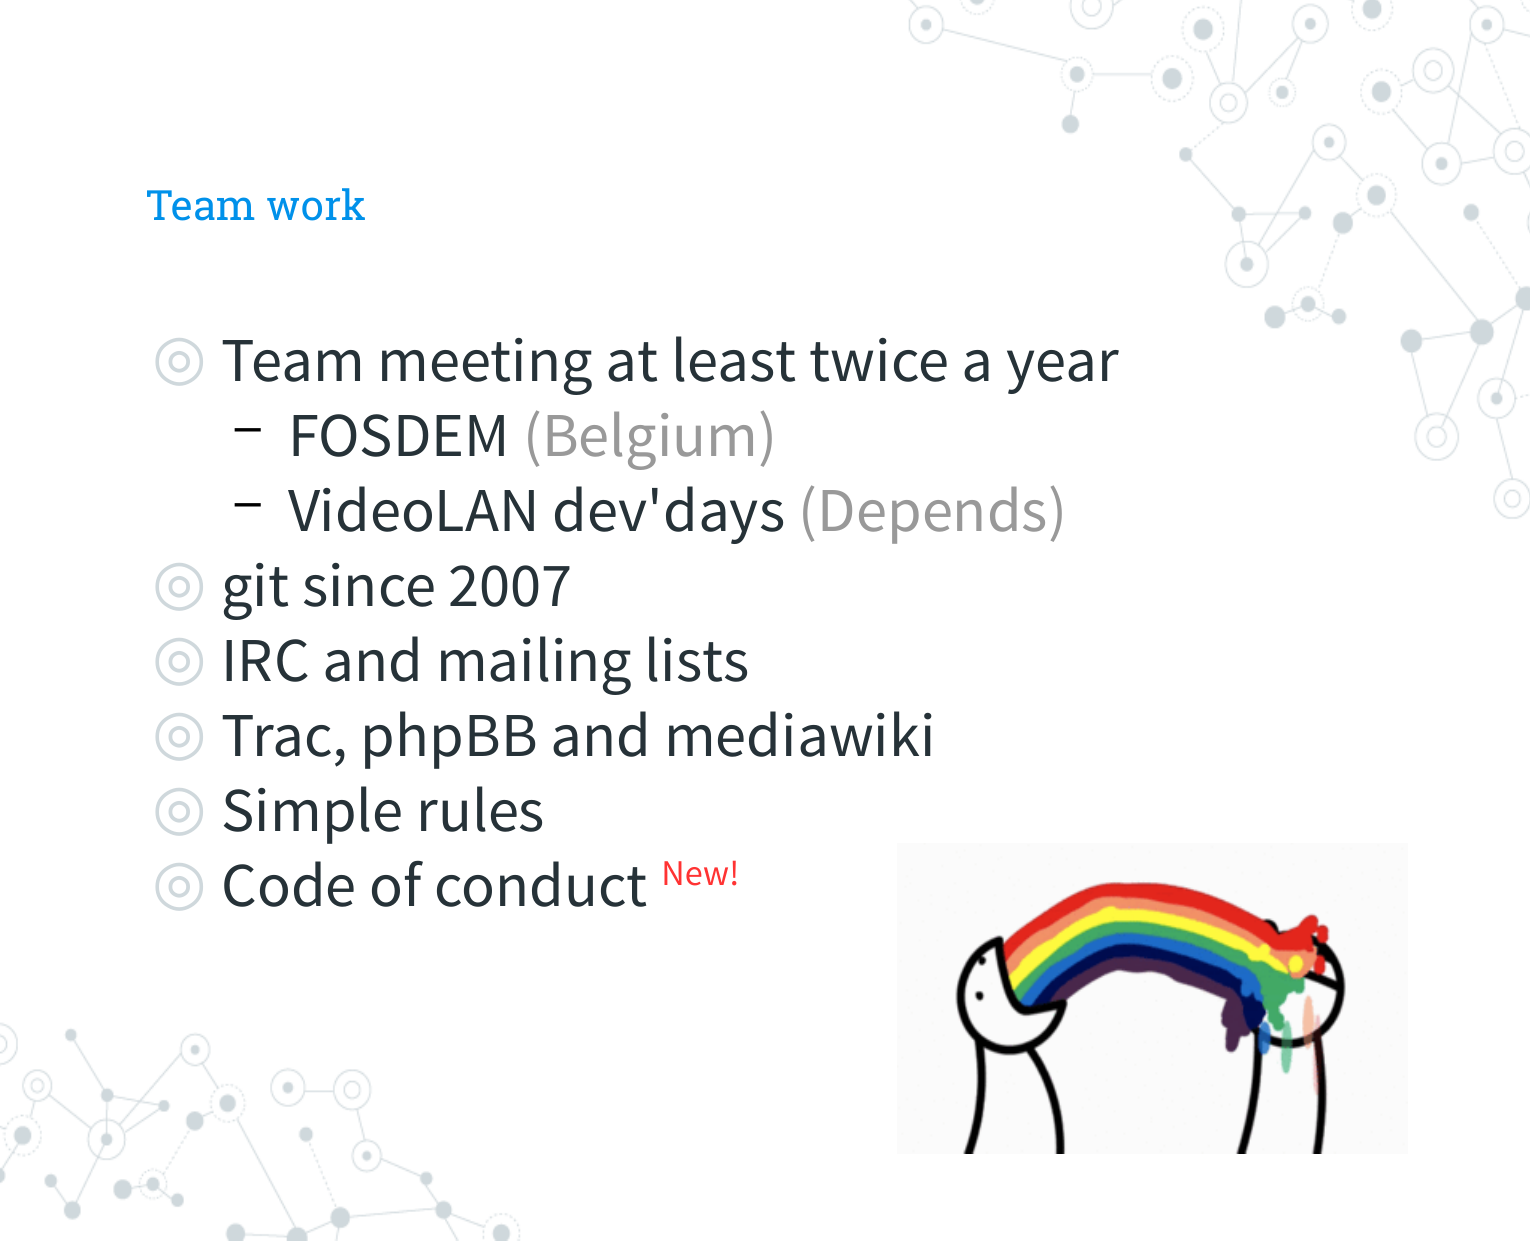

# Team work
Team meeting at least twice a year
FOSDEM (Belgium)
VideoLAN dev'days (Depends)
git since 2007
IRC and mailing lists
Trac, phpBB and mediawiki
Simple rules
Code of conduct New!